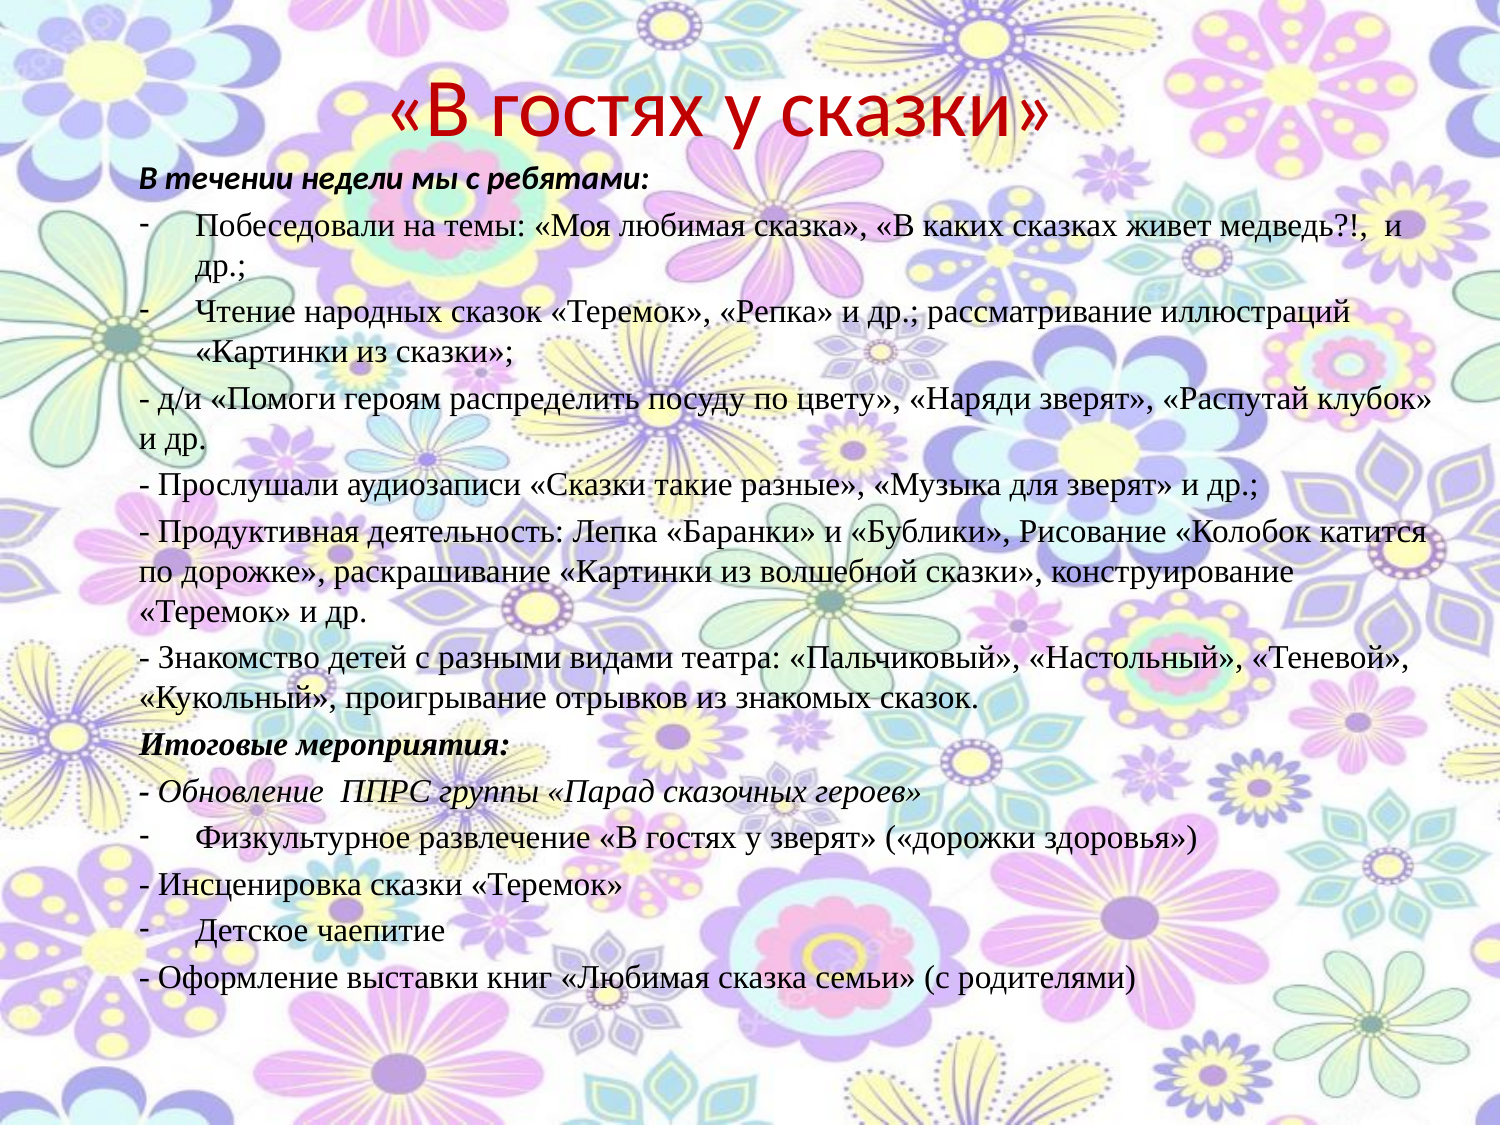

«В гостях у сказки»
В течении недели мы с ребятами:
Побеседовали на темы: «Моя любимая сказка», «В каких сказках живет медведь?!, и др.;
Чтение народных сказок «Теремок», «Репка» и др.; рассматривание иллюстраций «Картинки из сказки»;
- д/и «Помоги героям распределить посуду по цвету», «Наряди зверят», «Распутай клубок» и др.
- Прослушали аудиозаписи «Сказки такие разные», «Музыка для зверят» и др.;
- Продуктивная деятельность: Лепка «Баранки» и «Бублики», Рисование «Колобок катится по дорожке», раскрашивание «Картинки из волшебной сказки», конструирование «Теремок» и др.
- Знакомство детей с разными видами театра: «Пальчиковый», «Настольный», «Теневой», «Кукольный», проигрывание отрывков из знакомых сказок.
Итоговые мероприятия:
- Обновление ППРС группы «Парад сказочных героев»
Физкультурное развлечение «В гостях у зверят» («дорожки здоровья»)
- Инсценировка сказки «Теремок»
Детское чаепитие
- Оформление выставки книг «Любимая сказка семьи» (с родителями)